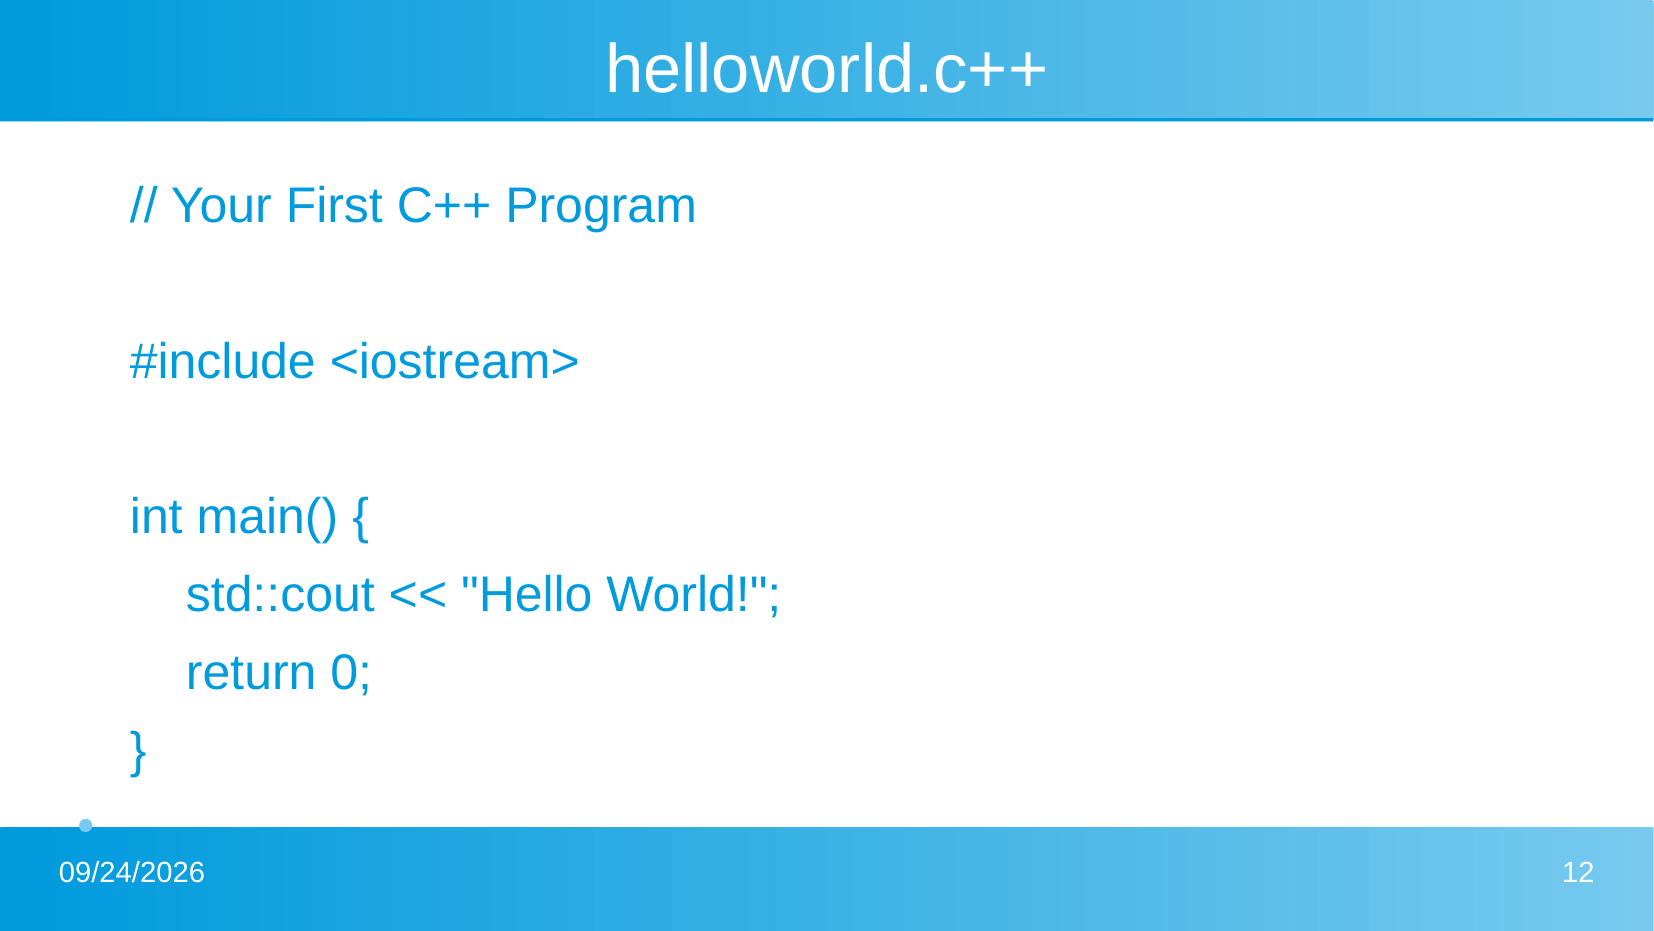

# helloworld.c++
// Your First C++ Program
#include <iostream>
int main() {
 std::cout << "Hello World!";
 return 0;
}
12